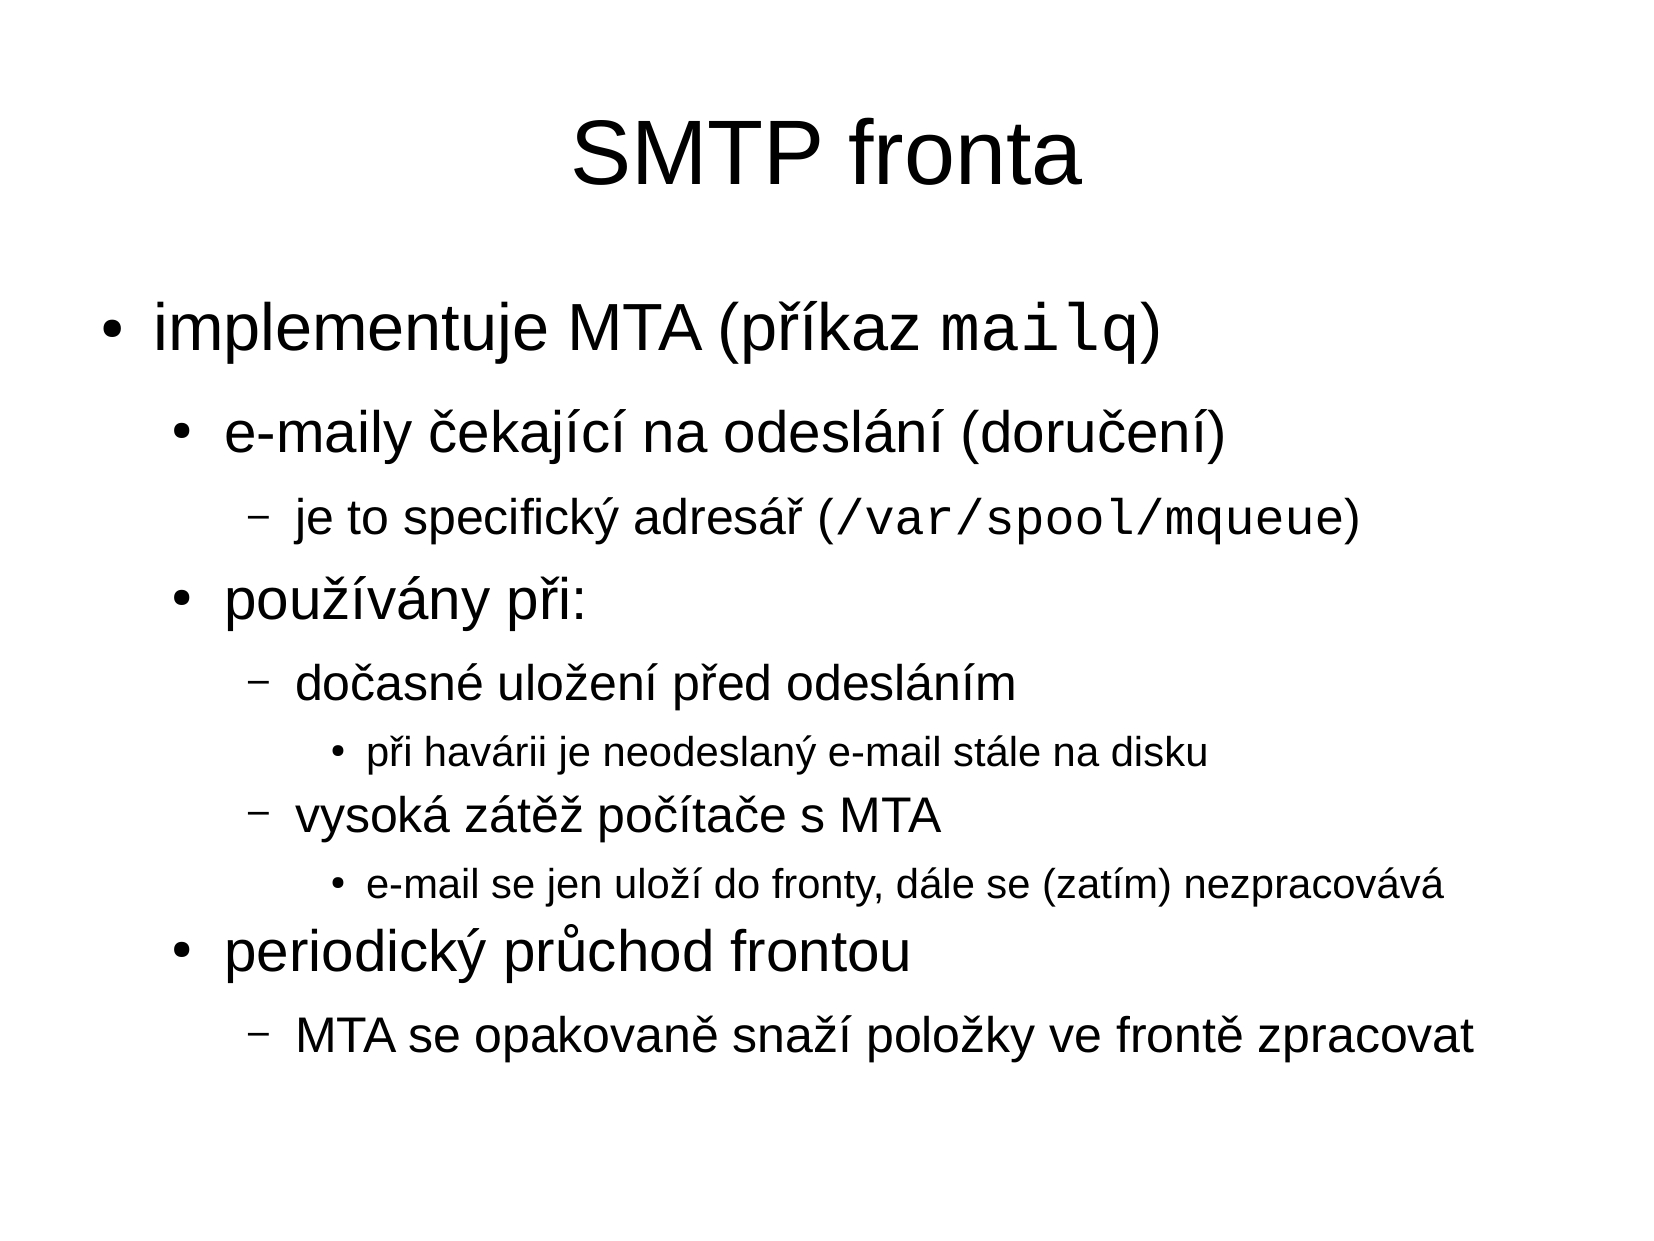

# SMTP fronta
implementuje MTA (příkaz mailq)
e-maily čekající na odeslání (doručení)
je to specifický adresář (/var/spool/mqueue)
používány při:
dočasné uložení před odesláním
při havárii je neodeslaný e-mail stále na disku
vysoká zátěž počítače s MTA
e-mail se jen uloží do fronty, dále se (zatím) nezpracovává
periodický průchod frontou
MTA se opakovaně snaží položky ve frontě zpracovat